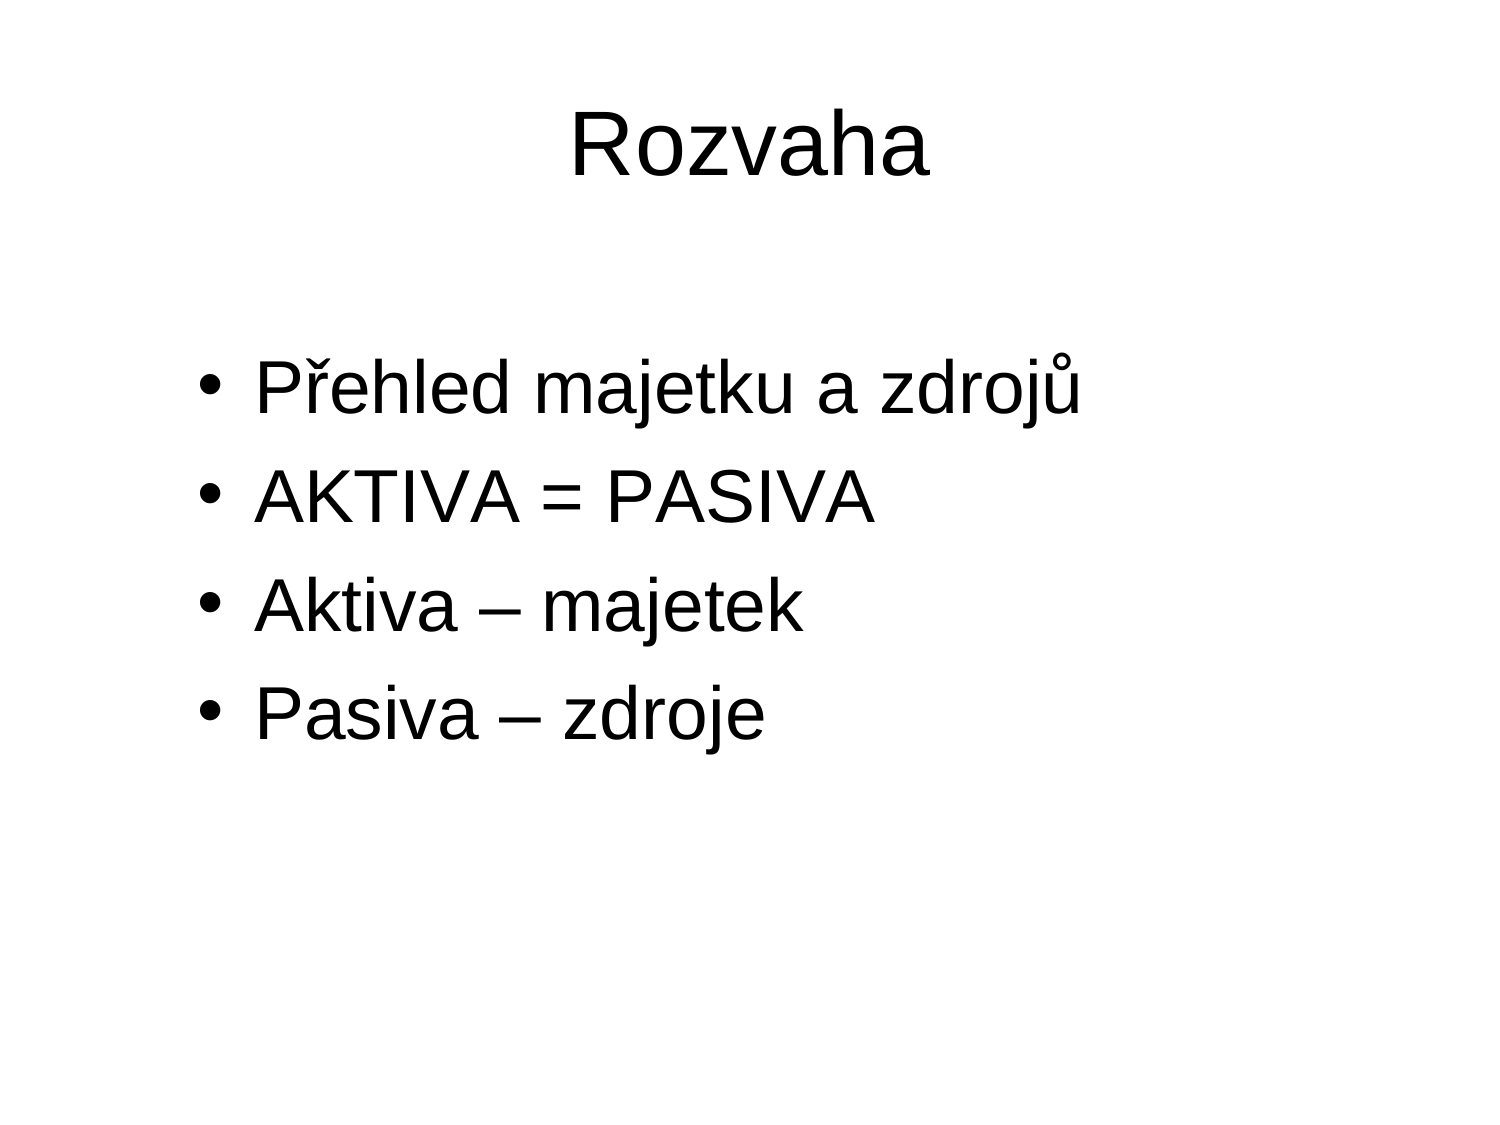

# Rozvaha
Přehled majetku a zdrojů
AKTIVA = PASIVA
Aktiva – majetek
Pasiva – zdroje